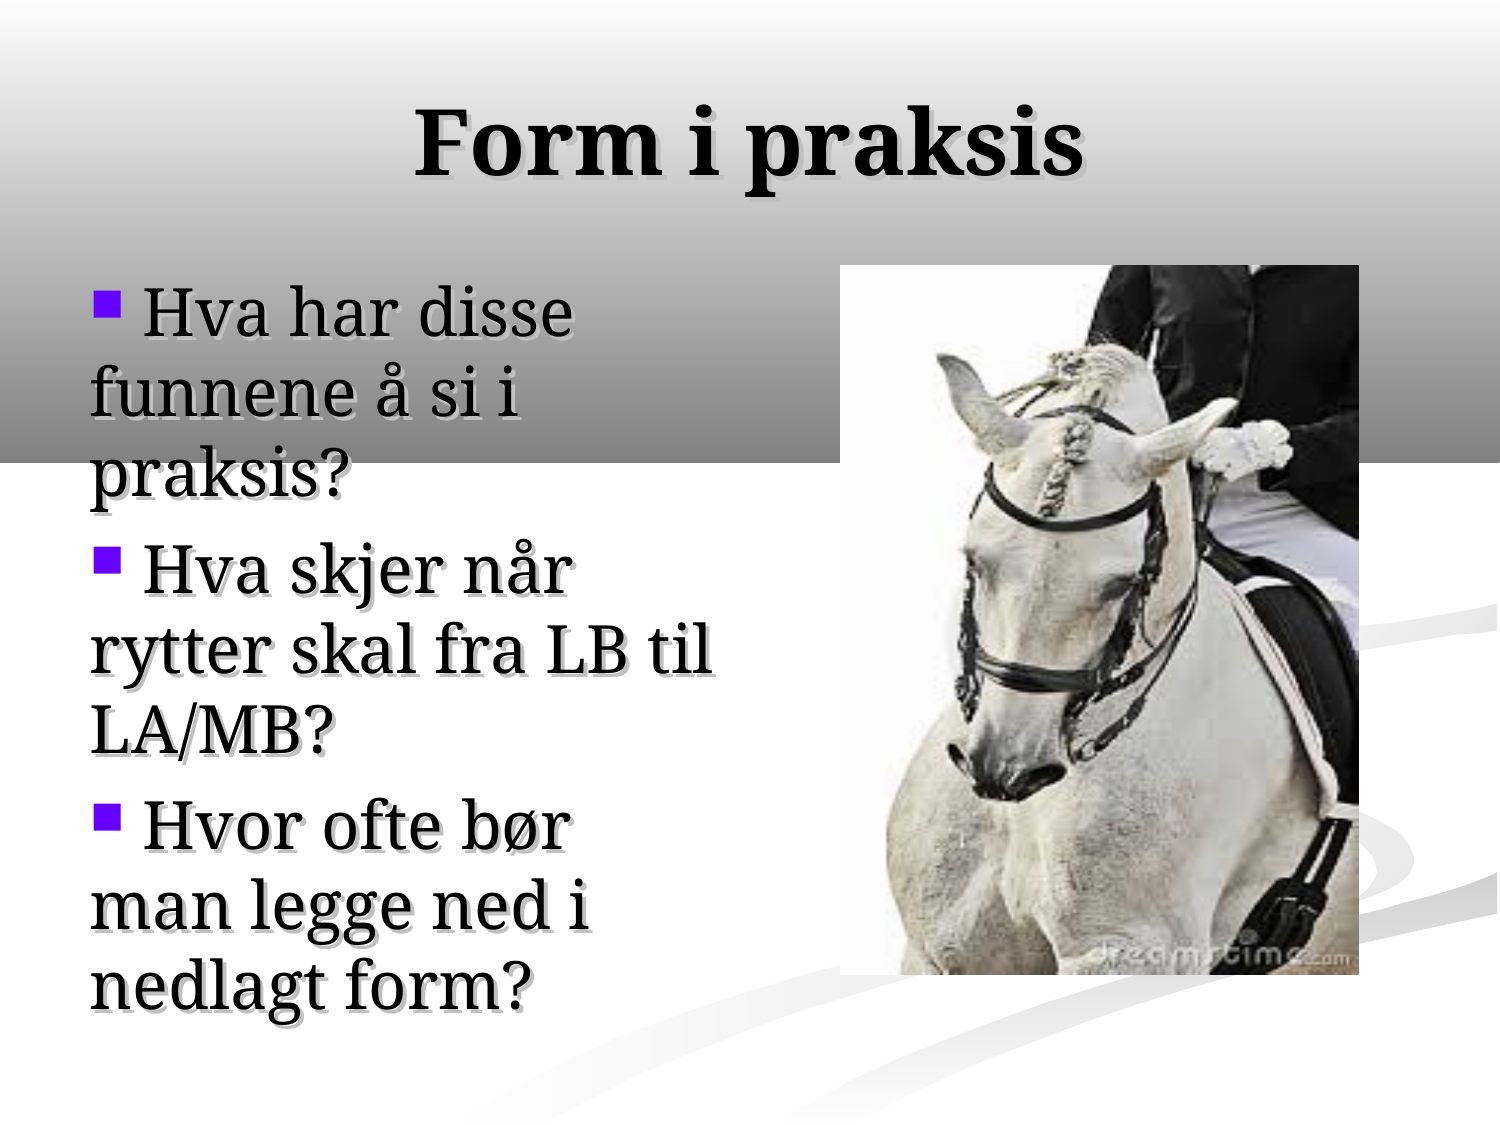

# Form i praksis
 Hva har disse funnene å si i praksis?
 Hva skjer når rytter skal fra LB til LA/MB?
 Hvor ofte bør man legge ned i nedlagt form?